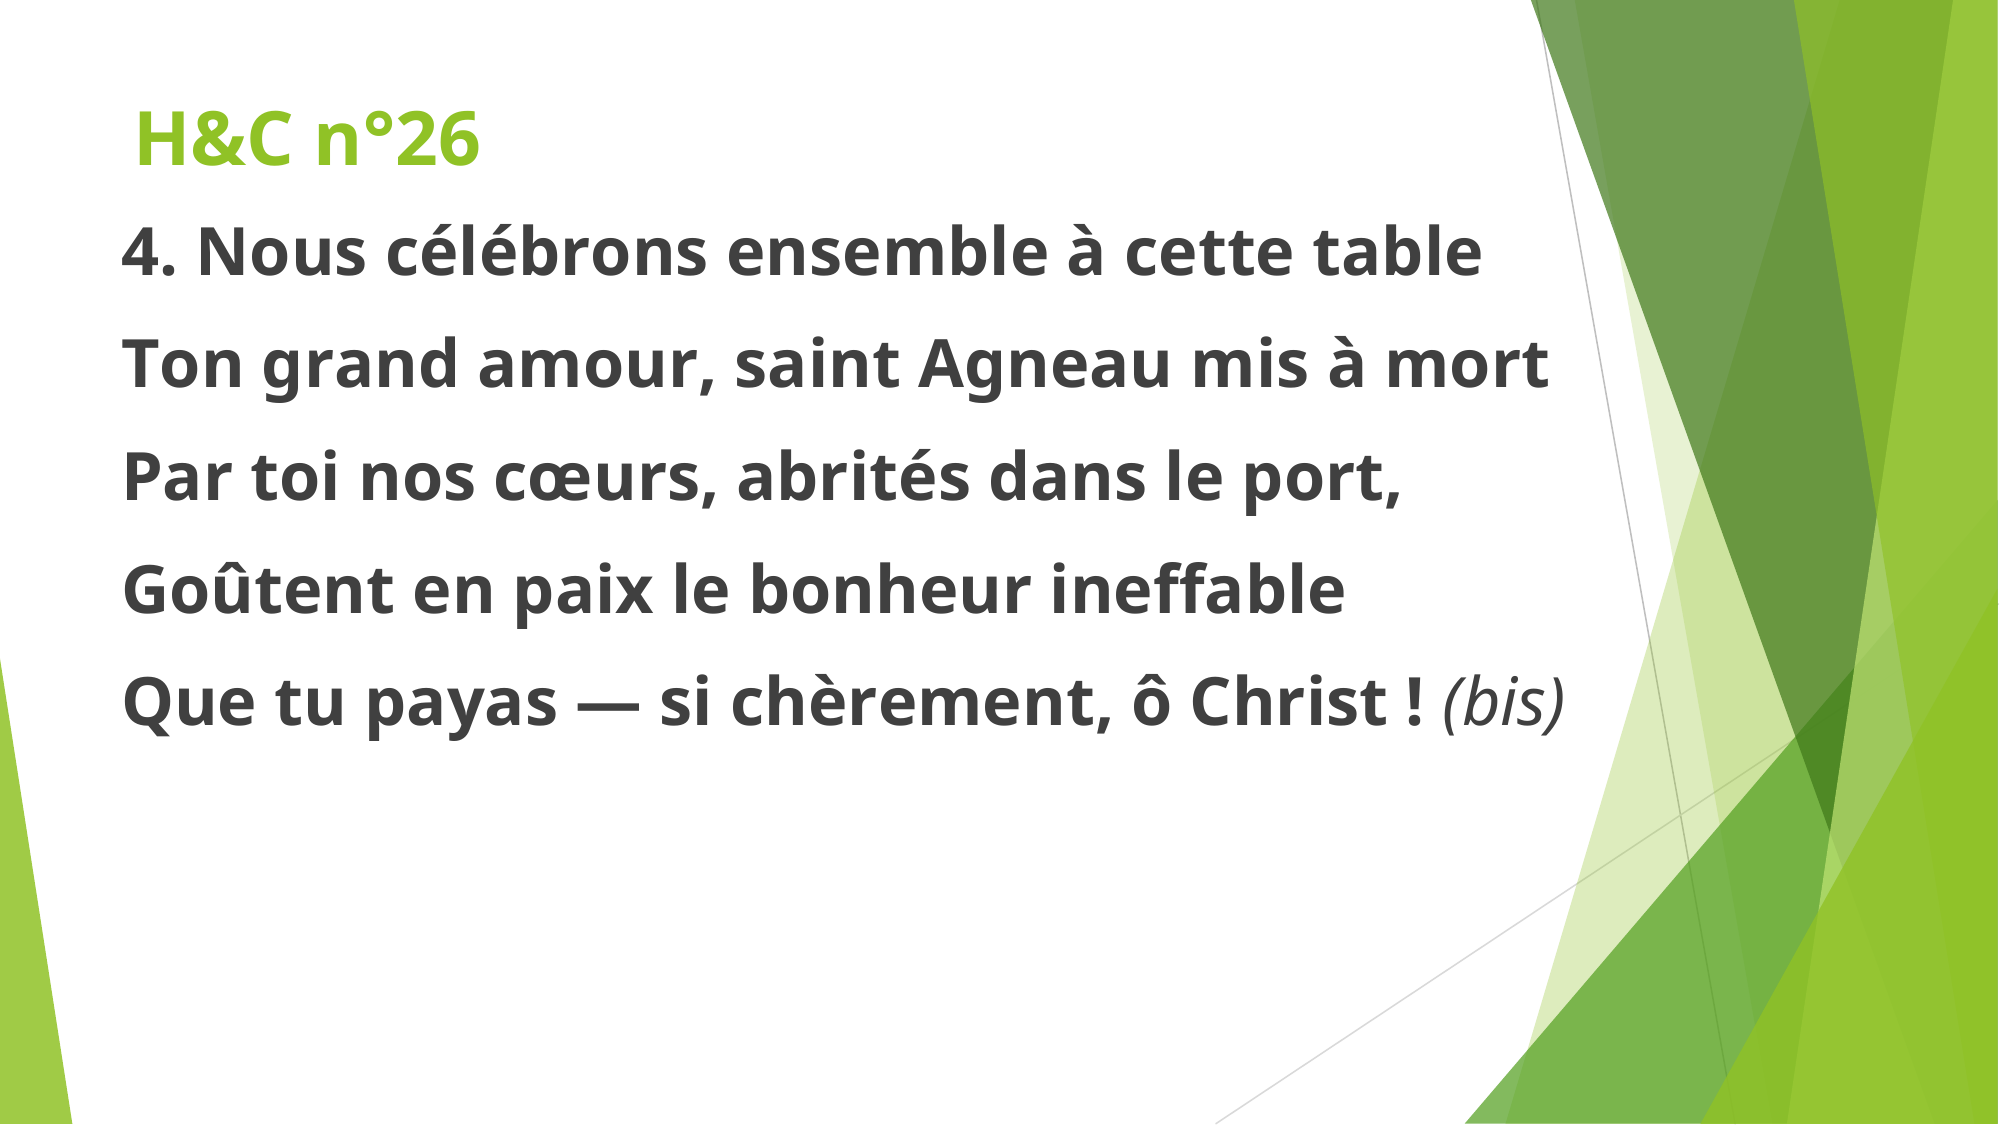

H&C n°26
4. Nous célébrons ensemble à cette table
Ton grand amour, saint Agneau mis à mort
Par toi nos cœurs, abrités dans le port,
Goûtent en paix le bonheur ineffable
Que tu payas — si chèrement, ô Christ ! (bis)